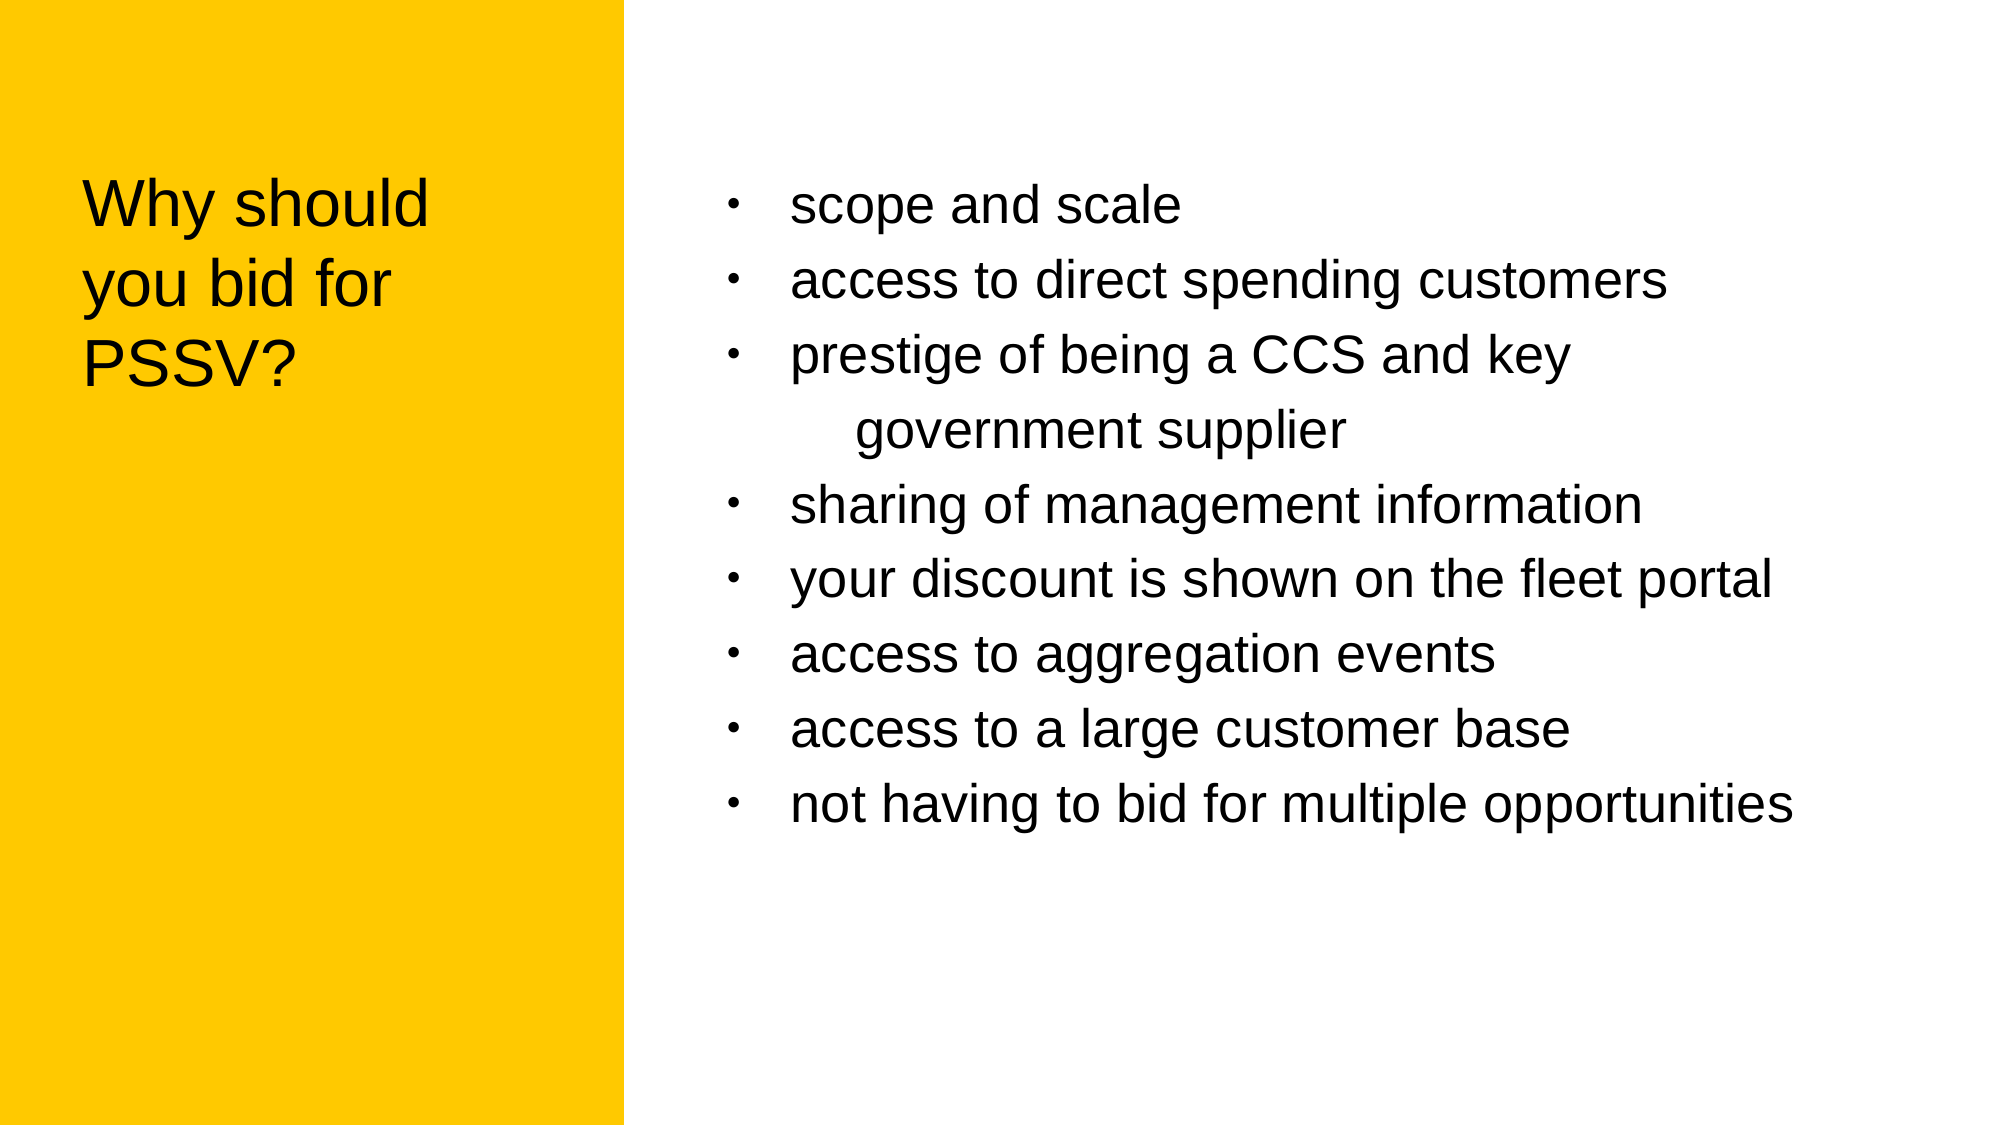

Why should you bid for PSSV?
# scope and scale
access to direct spending customers
prestige of being a CCS and key government supplier
sharing of management information
your discount is shown on the fleet portal
access to aggregation events
access to a large customer base
not having to bid for multiple opportunities